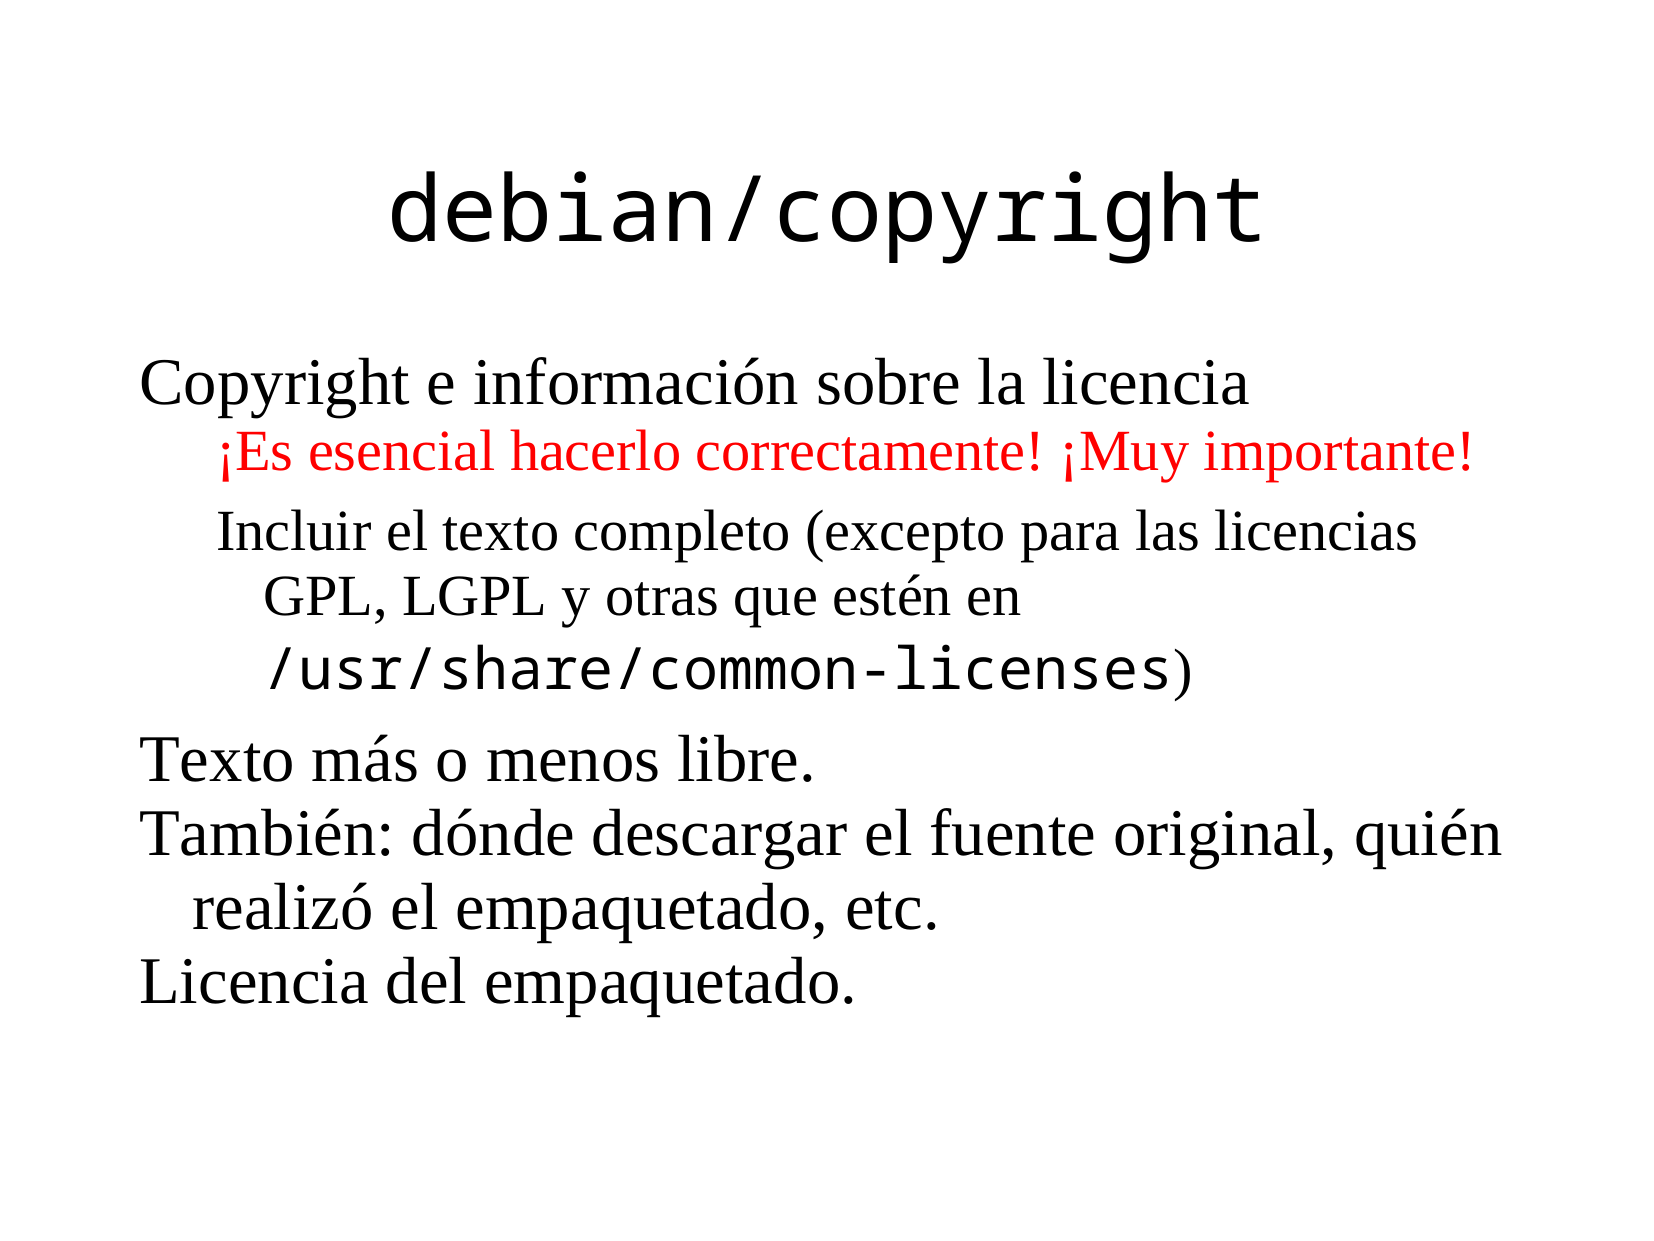

# debian/copyright
Copyright e información sobre la licencia
¡Es esencial hacerlo correctamente! ¡Muy importante!
Incluir el texto completo (excepto para las licencias GPL, LGPL y otras que estén en /usr/share/common-licenses)
Texto más o menos libre.
También: dónde descargar el fuente original, quién realizó el empaquetado, etc.
Licencia del empaquetado.